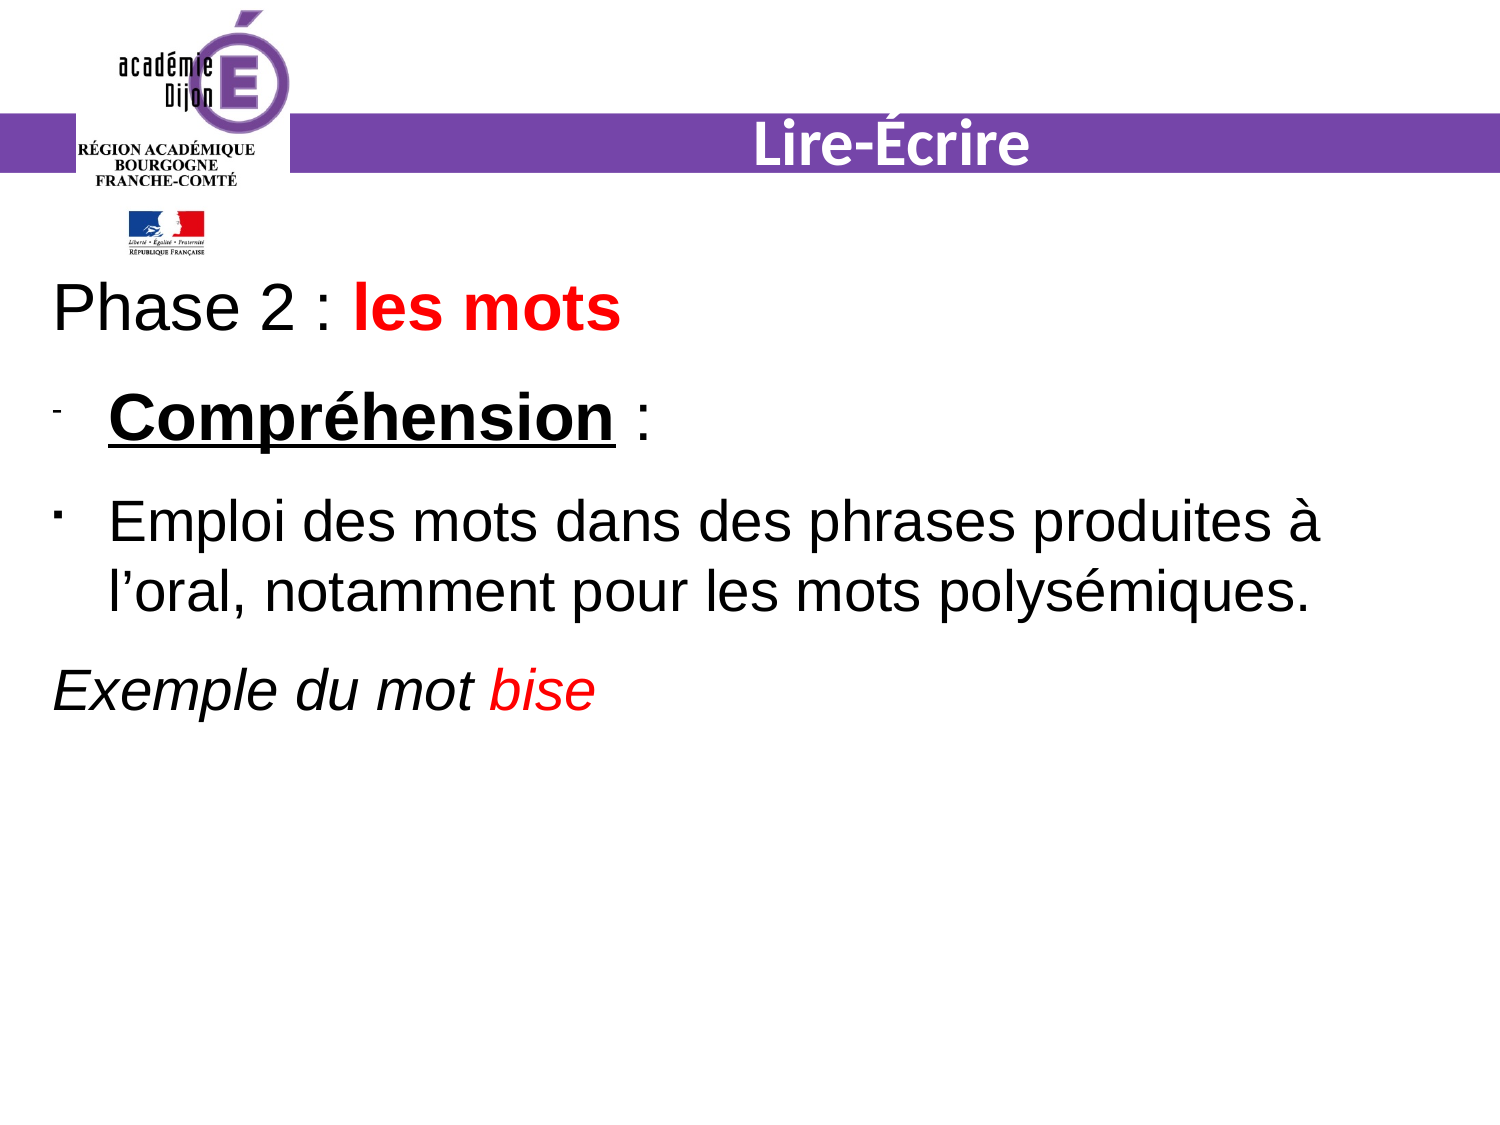

# Lire-Écrire
Phase 2 : les mots
Compréhension :
Emploi des mots dans des phrases produites à l’oral, notamment pour les mots polysémiques.
Exemple du mot bise